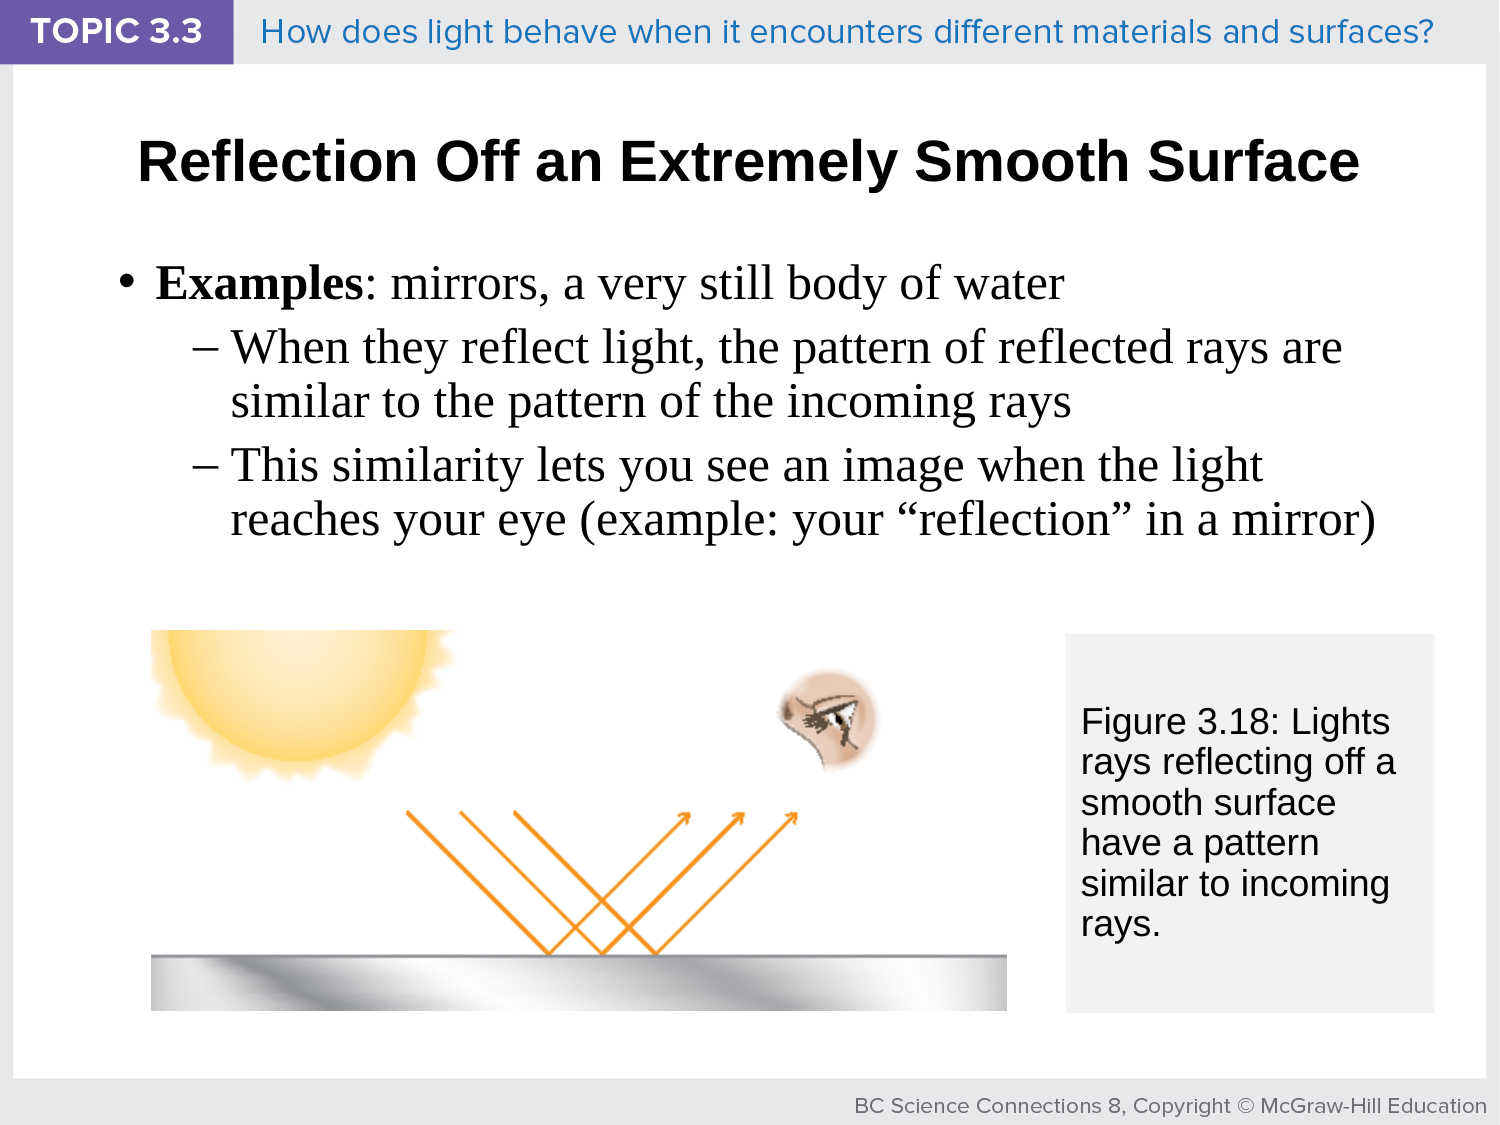

# Reflection Off an Extremely Smooth Surface
Examples: mirrors, a very still body of water
When they reflect light, the pattern of reflected rays are similar to the pattern of the incoming rays
This similarity lets you see an image when the light reaches your eye (example: your “reflection” in a mirror)
Figure 3.18: Lights rays reflecting off a smooth surface have a pattern similar to incoming rays.